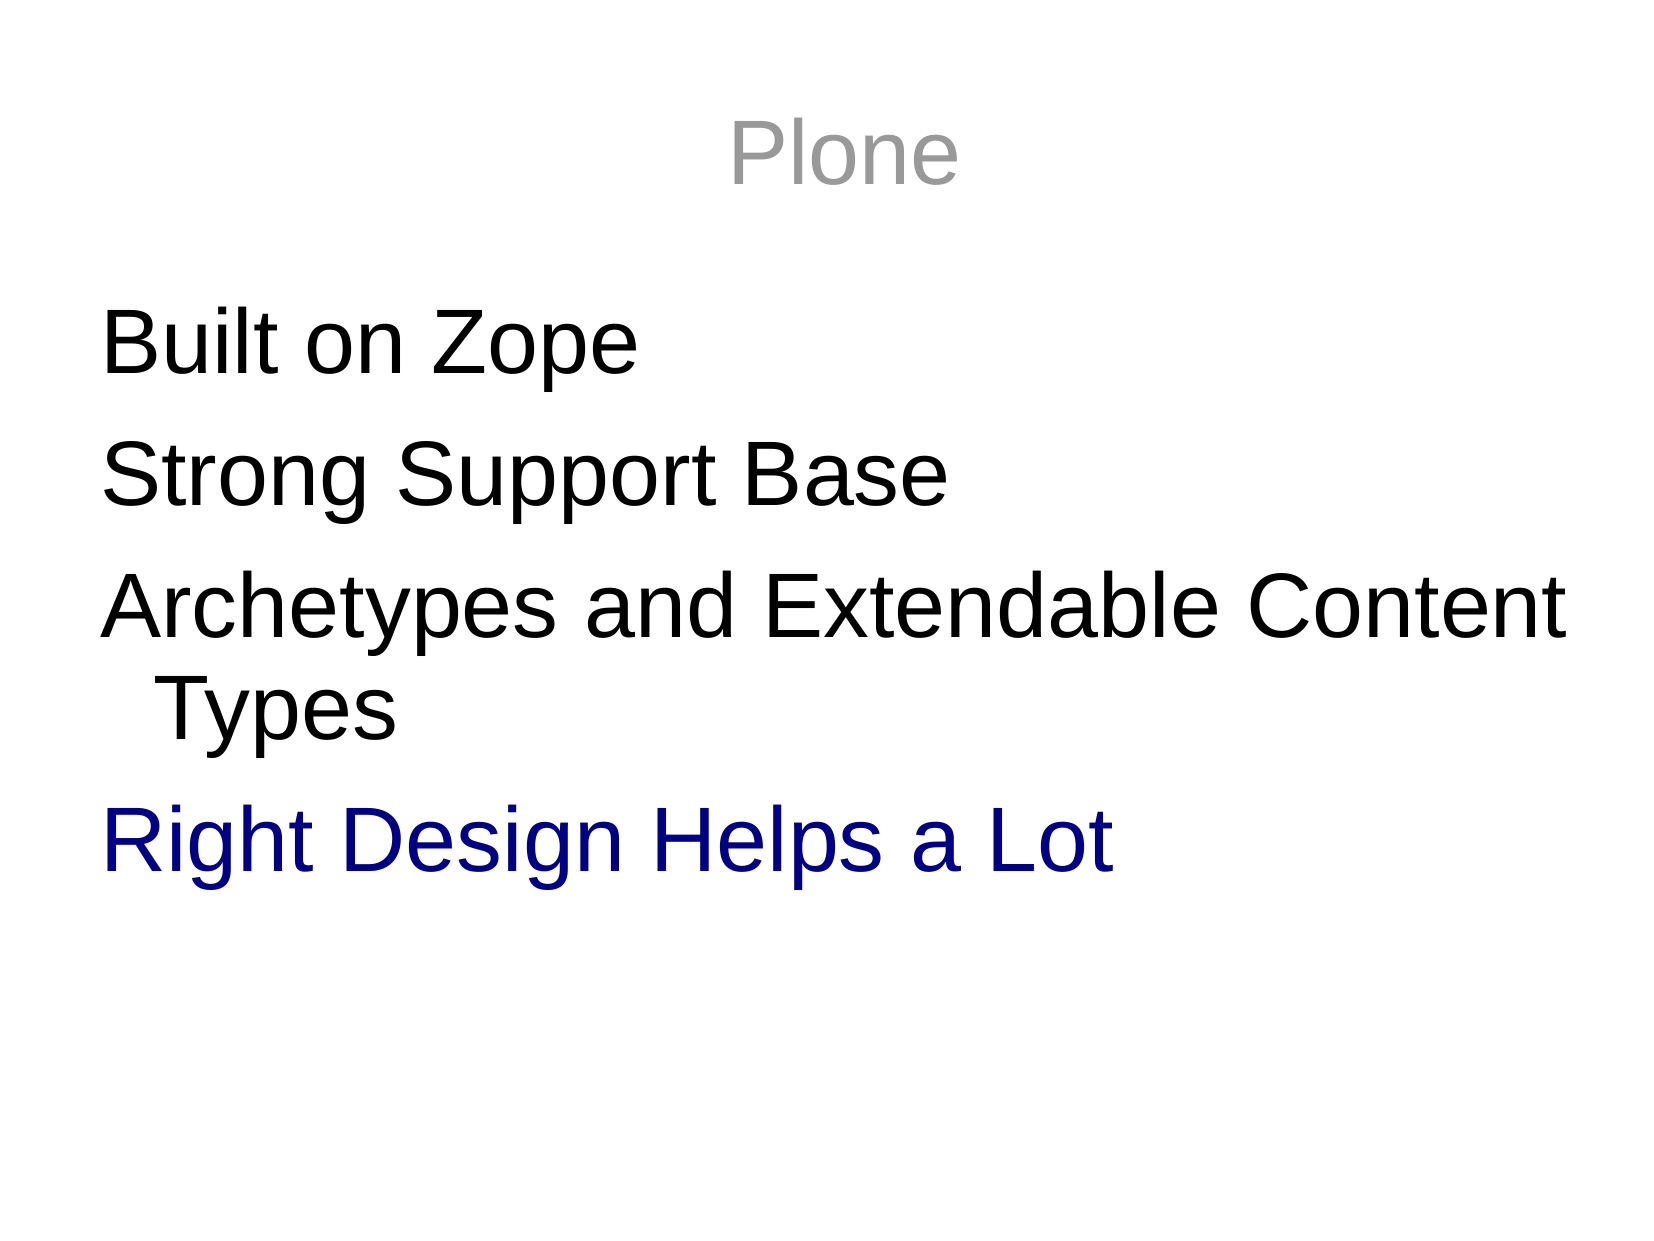

# Plone
Built on Zope
Strong Support Base
Archetypes and Extendable Content Types
Right Design Helps a Lot